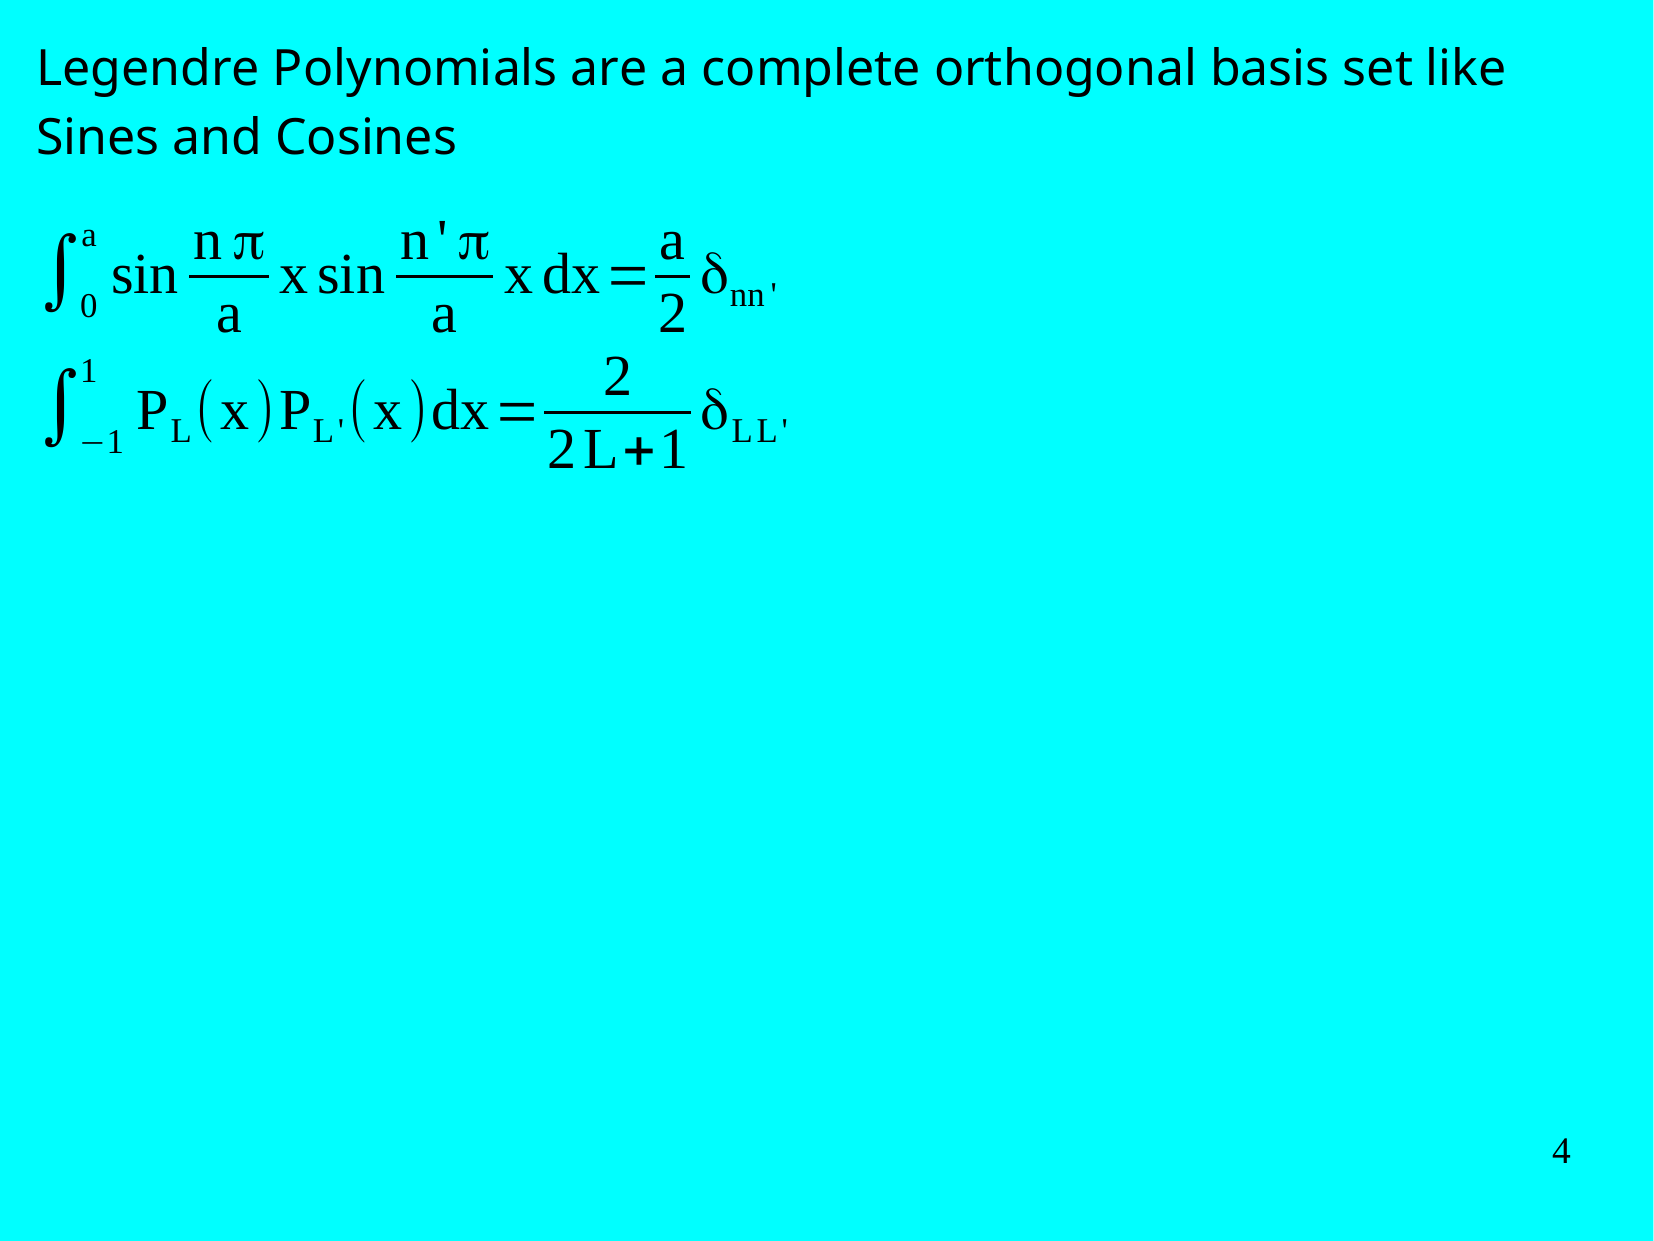

Legendre Polynomials are a complete orthogonal basis set like
Sines and Cosines
4